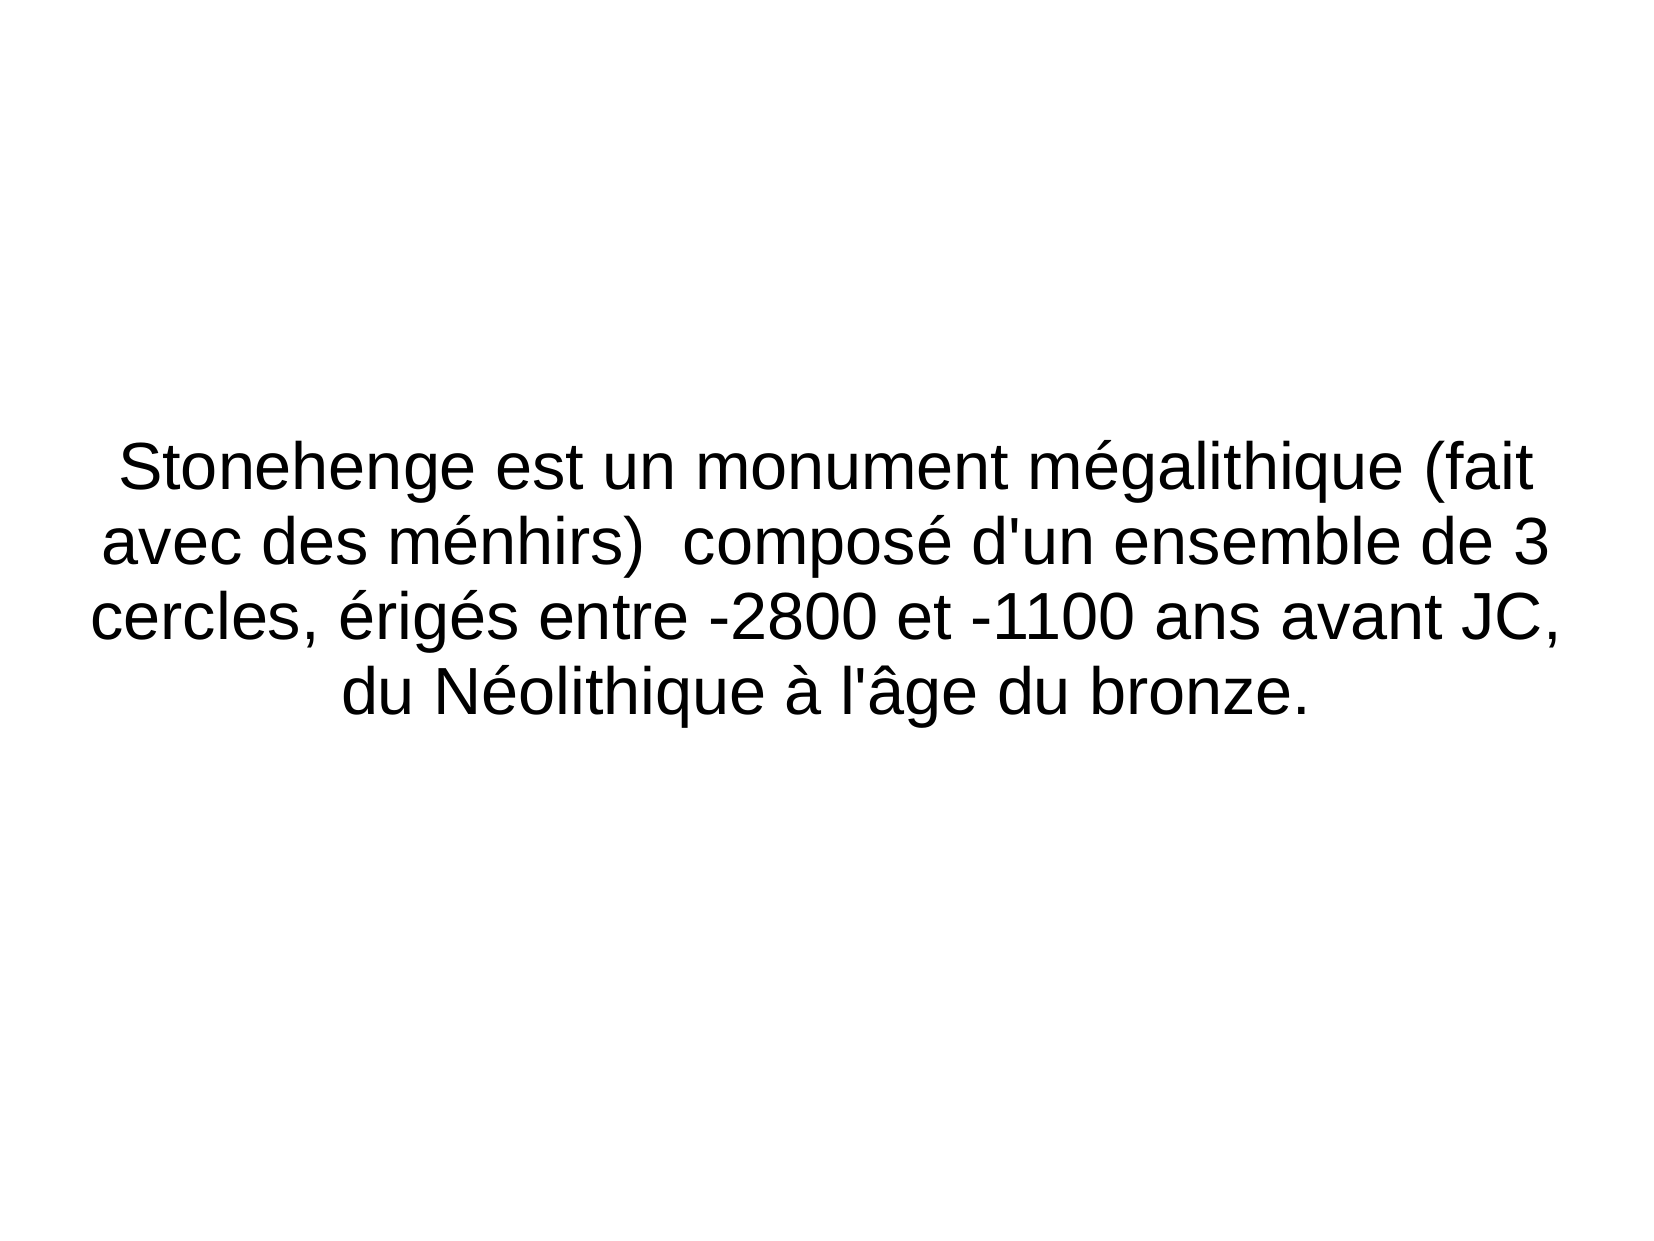

# Stonehenge est un monument mégalithique (fait avec des ménhirs) composé d'un ensemble de 3 cercles, érigés entre -2800 et -1100 ans avant JC, du Néolithique à l'âge du bronze.